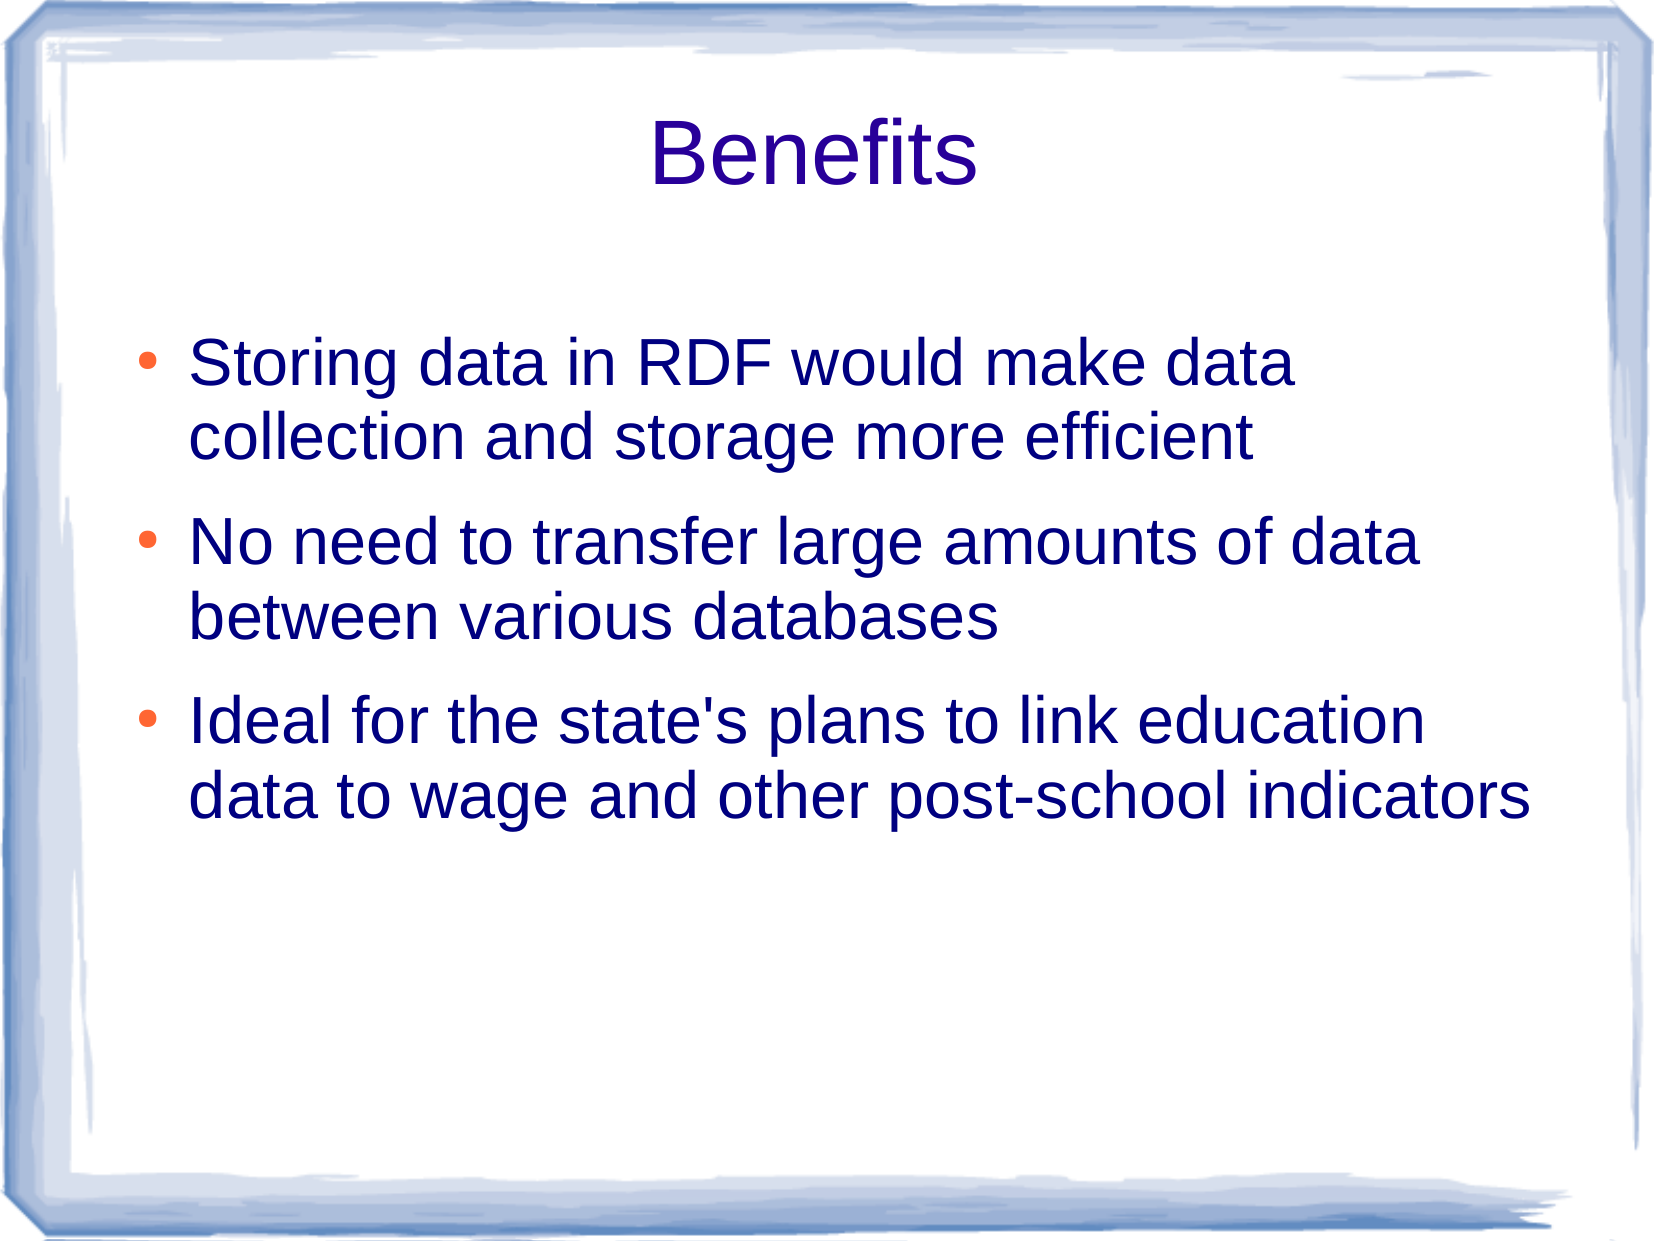

# Benefits
Storing data in RDF would make data collection and storage more efficient
No need to transfer large amounts of data between various databases
Ideal for the state's plans to link education data to wage and other post-school indicators